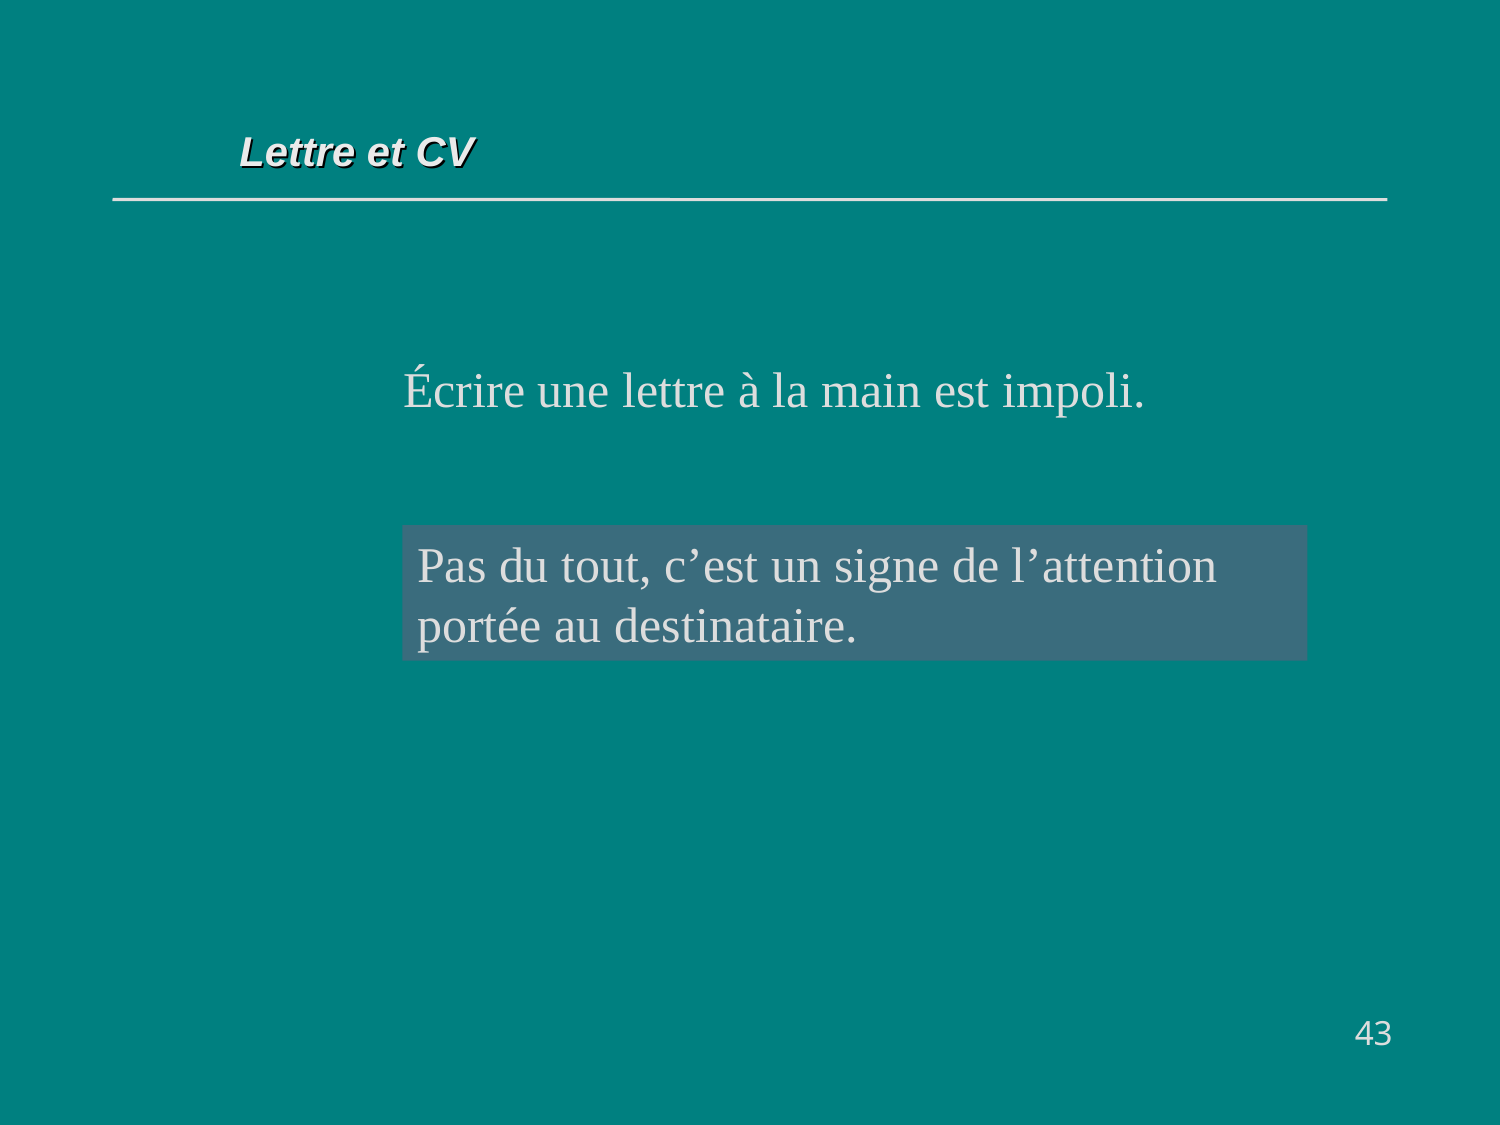

Lettre et CV
Écrire une lettre à la main est impoli.
V / F.
Pas du tout, c’est un signe de l’attention portée au destinataire.
43